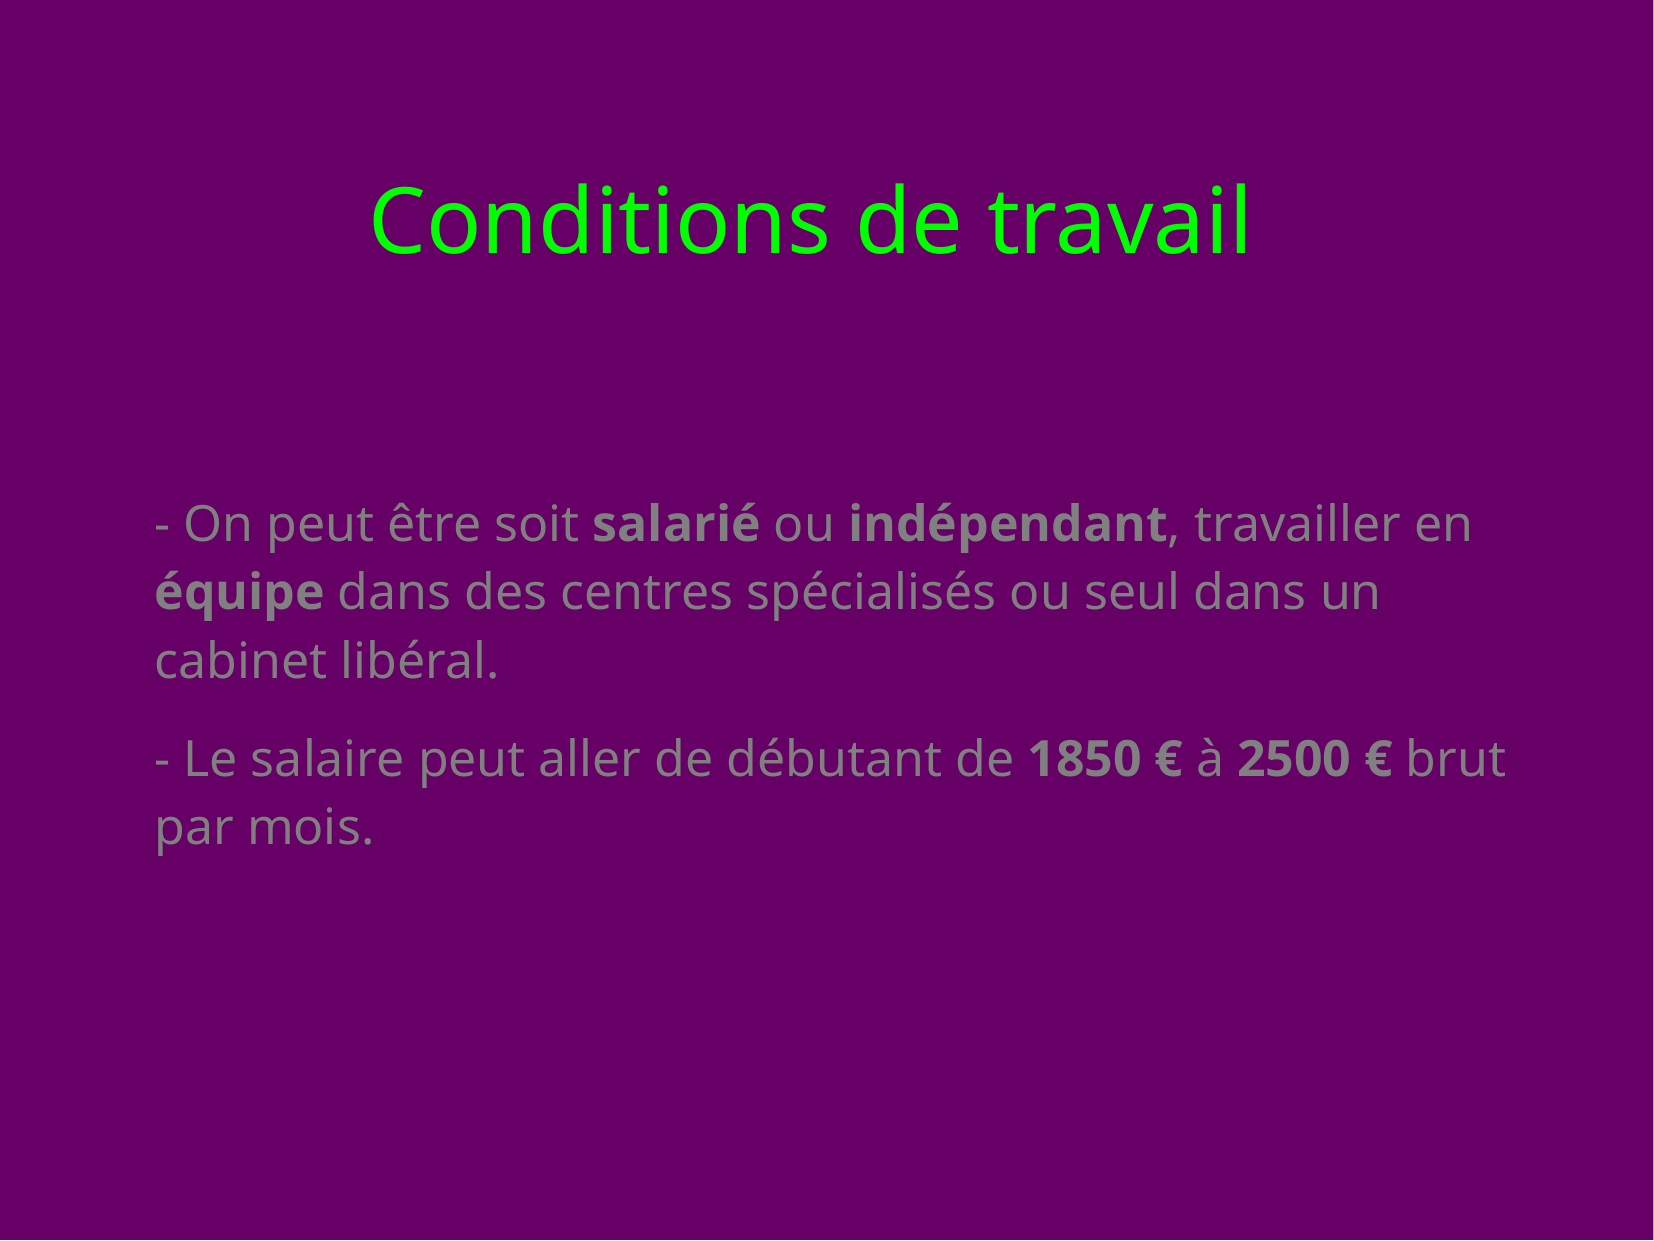

# Conditions de travail
- On peut être soit salarié ou indépendant, travailler en équipe dans des centres spécialisés ou seul dans un cabinet libéral.
- Le salaire peut aller de débutant de 1850 € à 2500 € brut par mois.